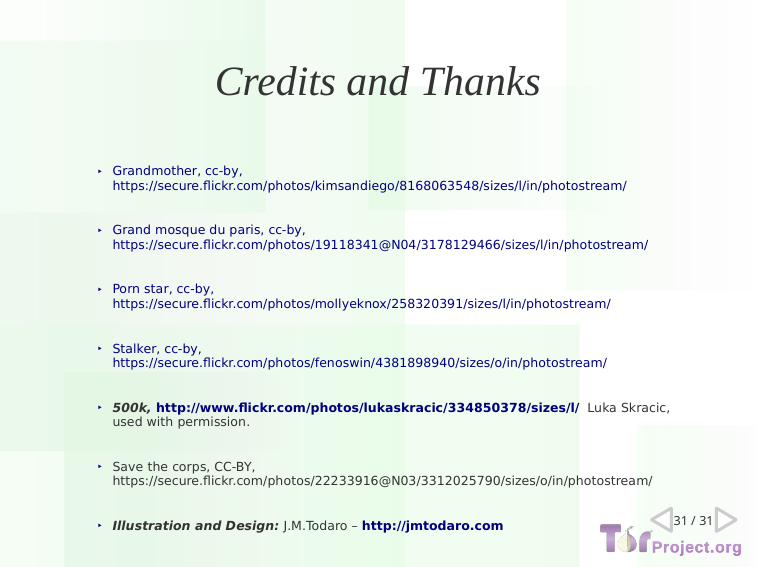

Credits and Thanks
Grandmother, cc-by, https://secure.flickr.com/photos/kimsandiego/8168063548/sizes/l/in/photostream/
Grand mosque du paris, cc-by, https://secure.flickr.com/photos/19118341@N04/3178129466/sizes/l/in/photostream/
Porn star, cc-by, https://secure.flickr.com/photos/mollyeknox/258320391/sizes/l/in/photostream/
Stalker, cc-by, https://secure.flickr.com/photos/fenoswin/4381898940/sizes/o/in/photostream/
500k, http://www.flickr.com/photos/lukaskracic/334850378/sizes/l/ Luka Skracic, used with permission.
Save the corps, CC-BY, https://secure.flickr.com/photos/22233916@N03/3312025790/sizes/o/in/photostream/
Illustration and Design: J.M.Todaro – http://jmtodaro.com